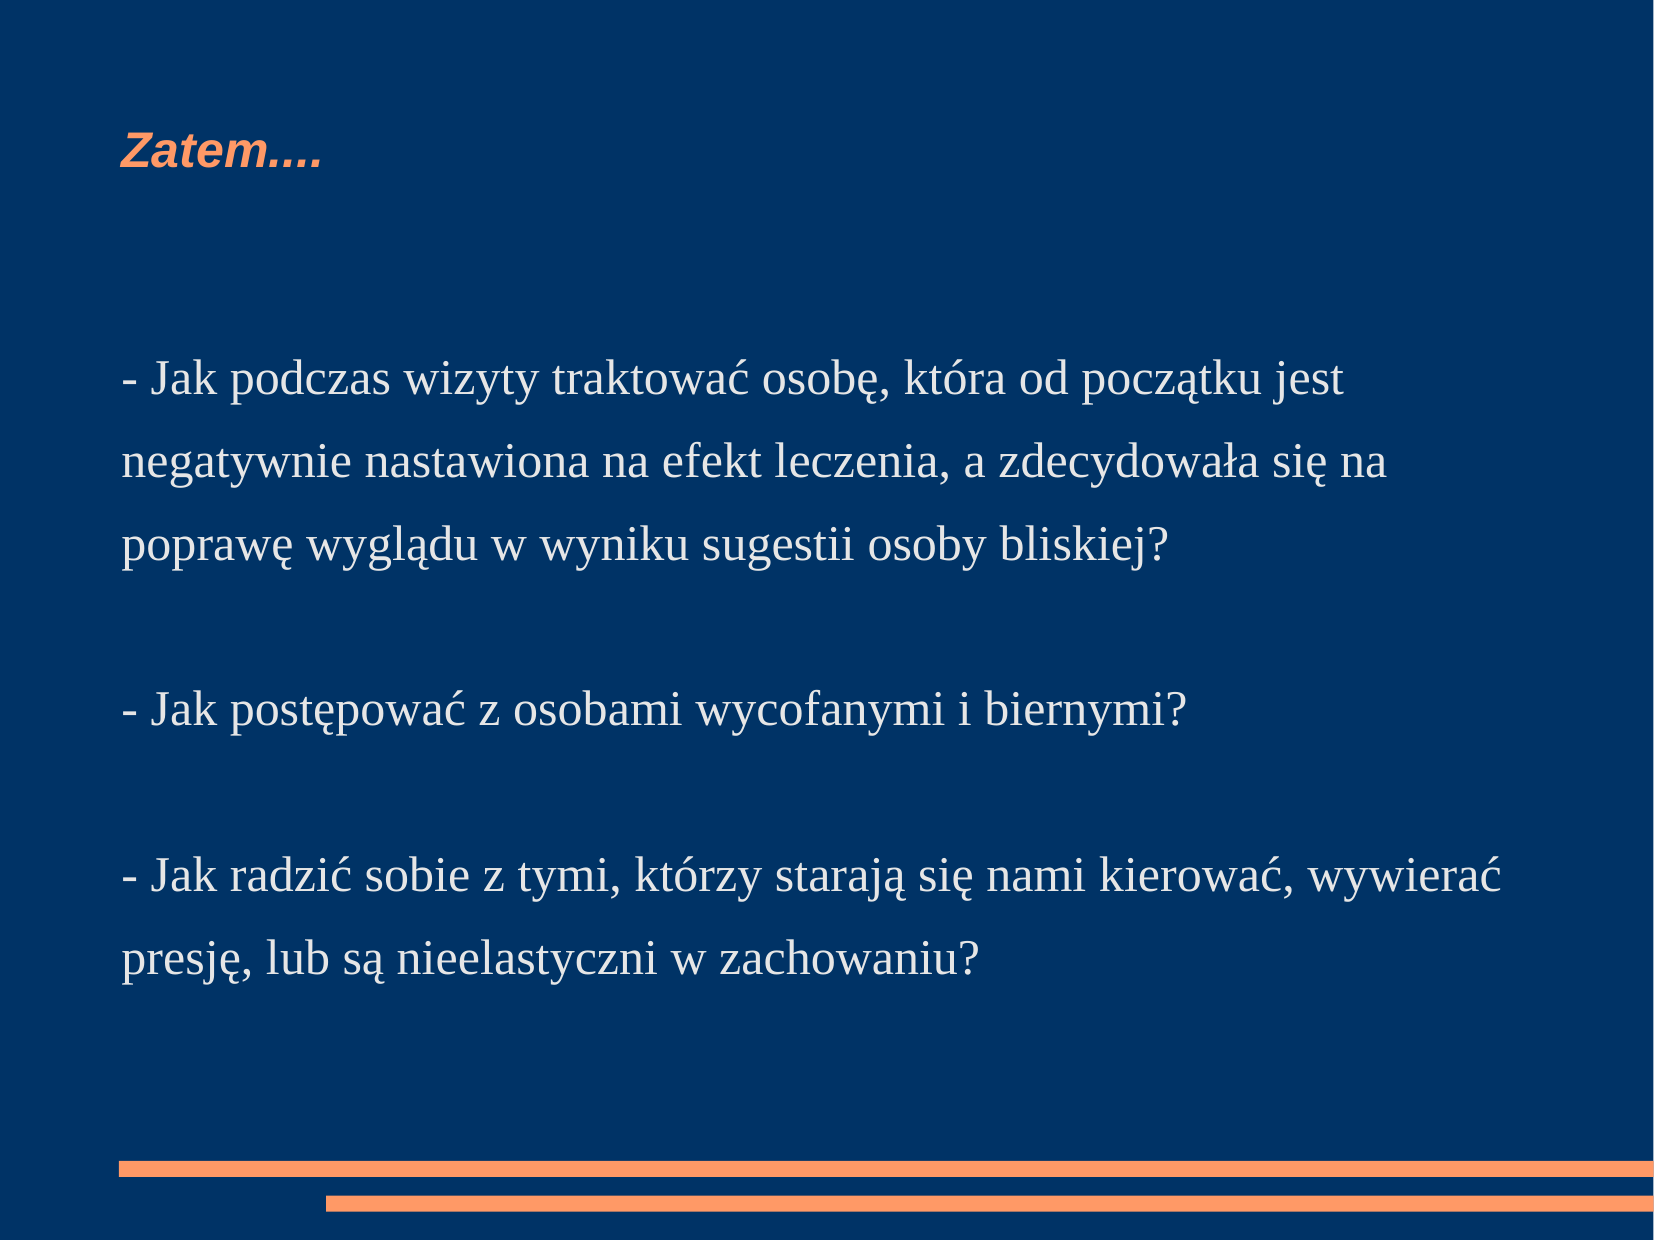

# Zatem....
- Jak podczas wizyty traktować osobę, która od początku jest negatywnie nastawiona na efekt leczenia, a zdecydowała się na poprawę wyglądu w wyniku sugestii osoby bliskiej?
- Jak postępować z osobami wycofanymi i biernymi?
- Jak radzić sobie z tymi, którzy starają się nami kierować, wywierać presję, lub są nieelastyczni w zachowaniu?